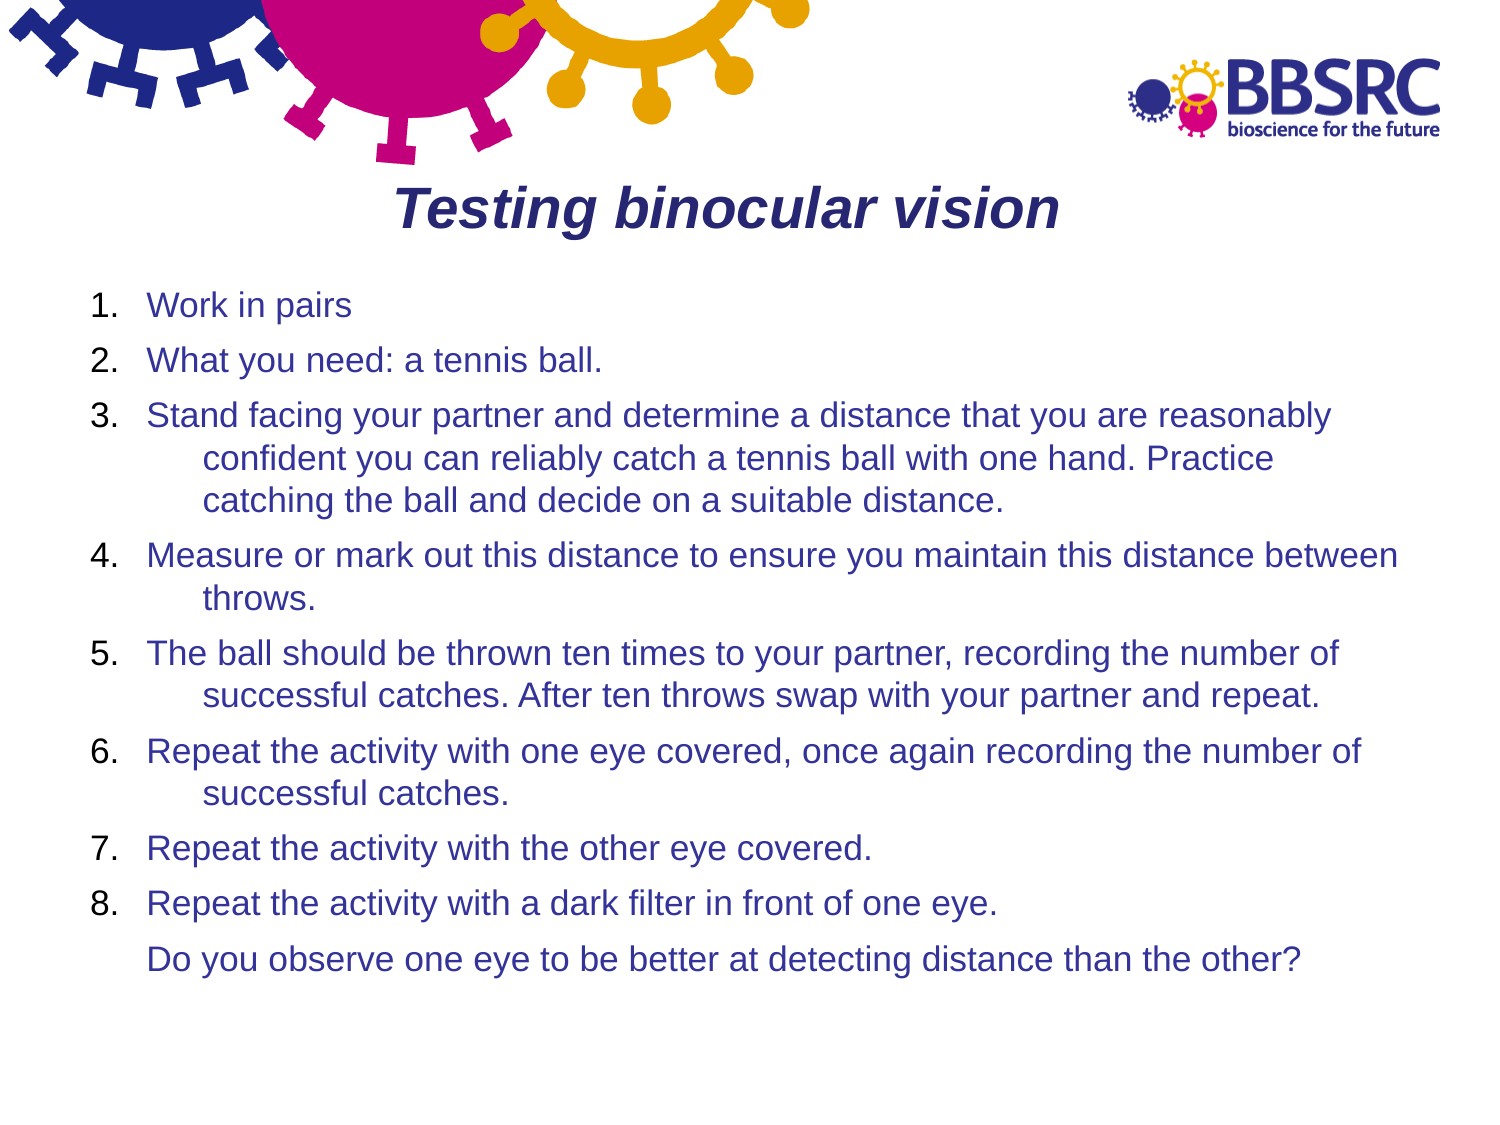

# Testing binocular vision
Work in pairs
What you need: a tennis ball.
Stand facing your partner and determine a distance that you are reasonably confident you can reliably catch a tennis ball with one hand. Practice catching the ball and decide on a suitable distance.
Measure or mark out this distance to ensure you maintain this distance between throws.
The ball should be thrown ten times to your partner, recording the number of successful catches. After ten throws swap with your partner and repeat.
Repeat the activity with one eye covered, once again recording the number of successful catches.
Repeat the activity with the other eye covered.
Repeat the activity with a dark filter in front of one eye.
Do you observe one eye to be better at detecting distance than the other?